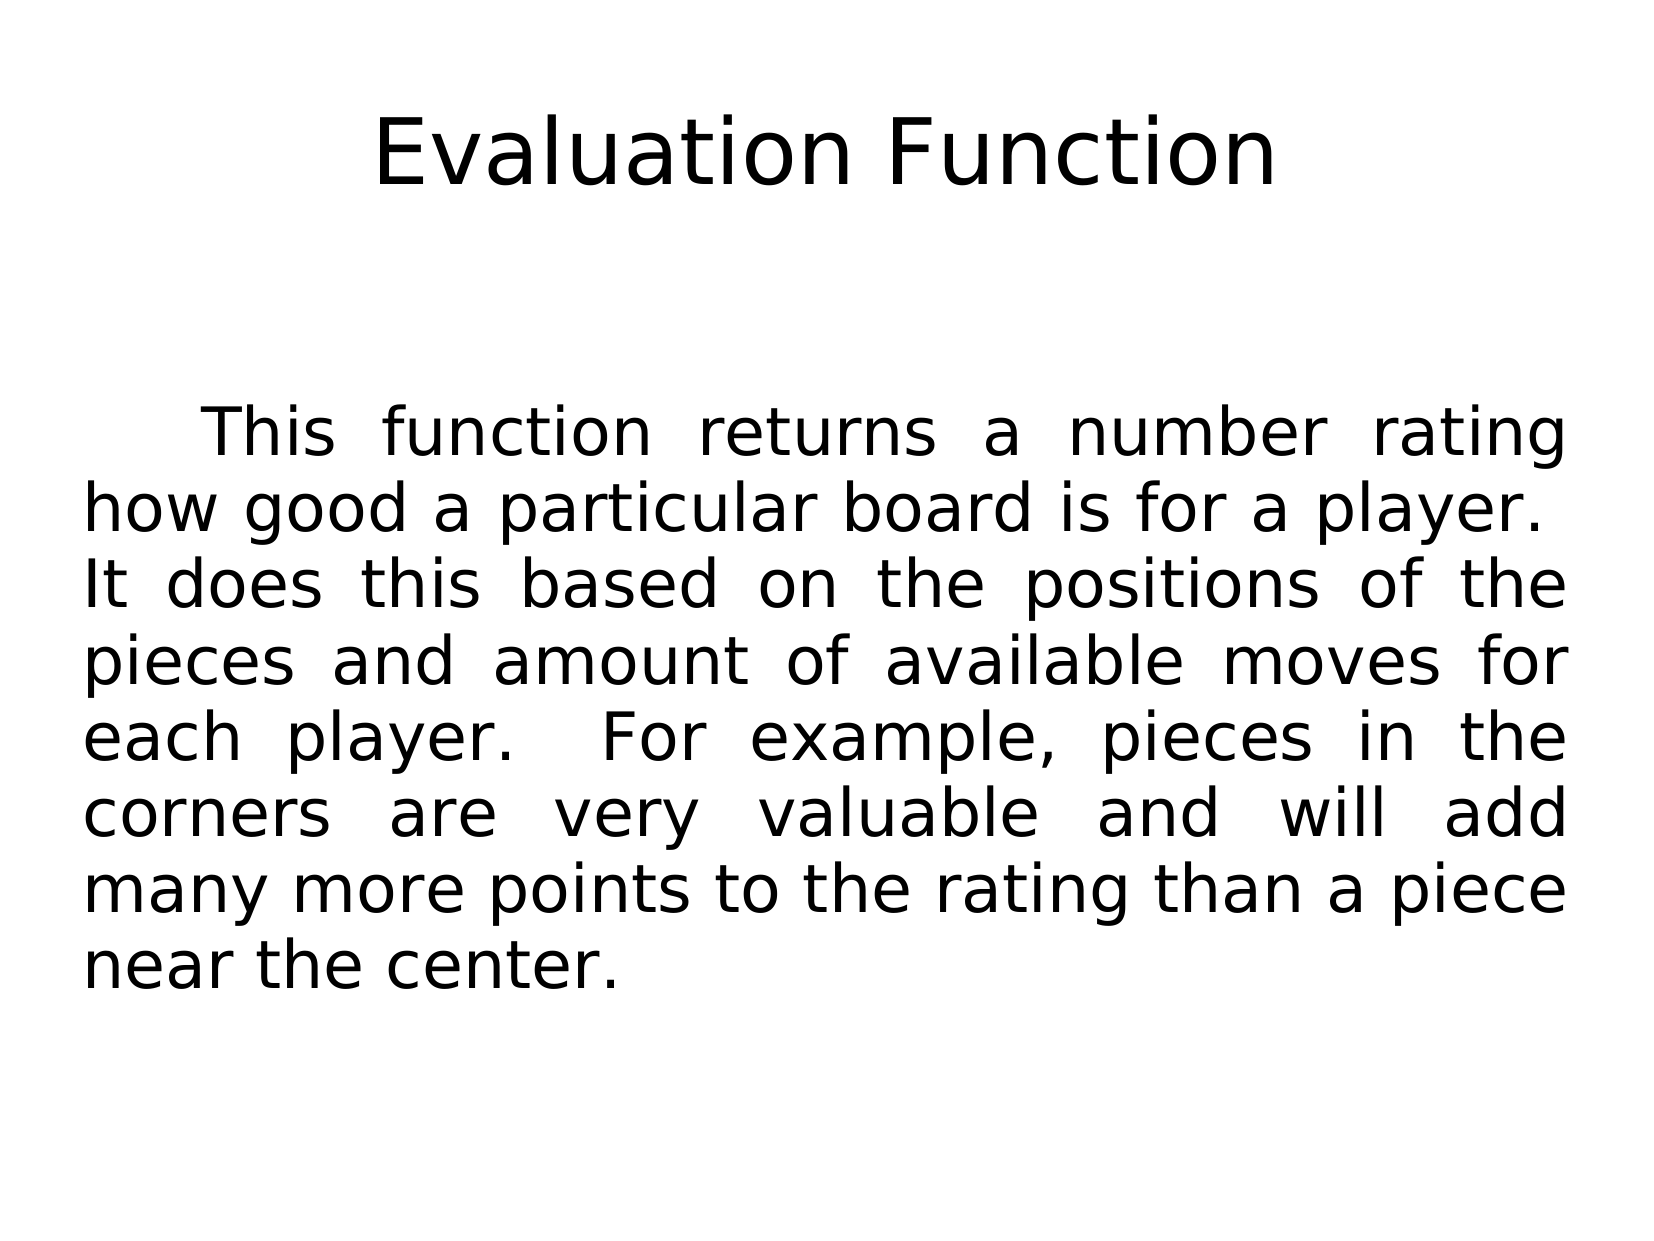

# Evaluation Function
	This function returns a number rating how good a particular board is for a player. It does this based on the positions of the pieces and amount of available moves for each player. For example, pieces in the corners are very valuable and will add many more points to the rating than a piece near the center.